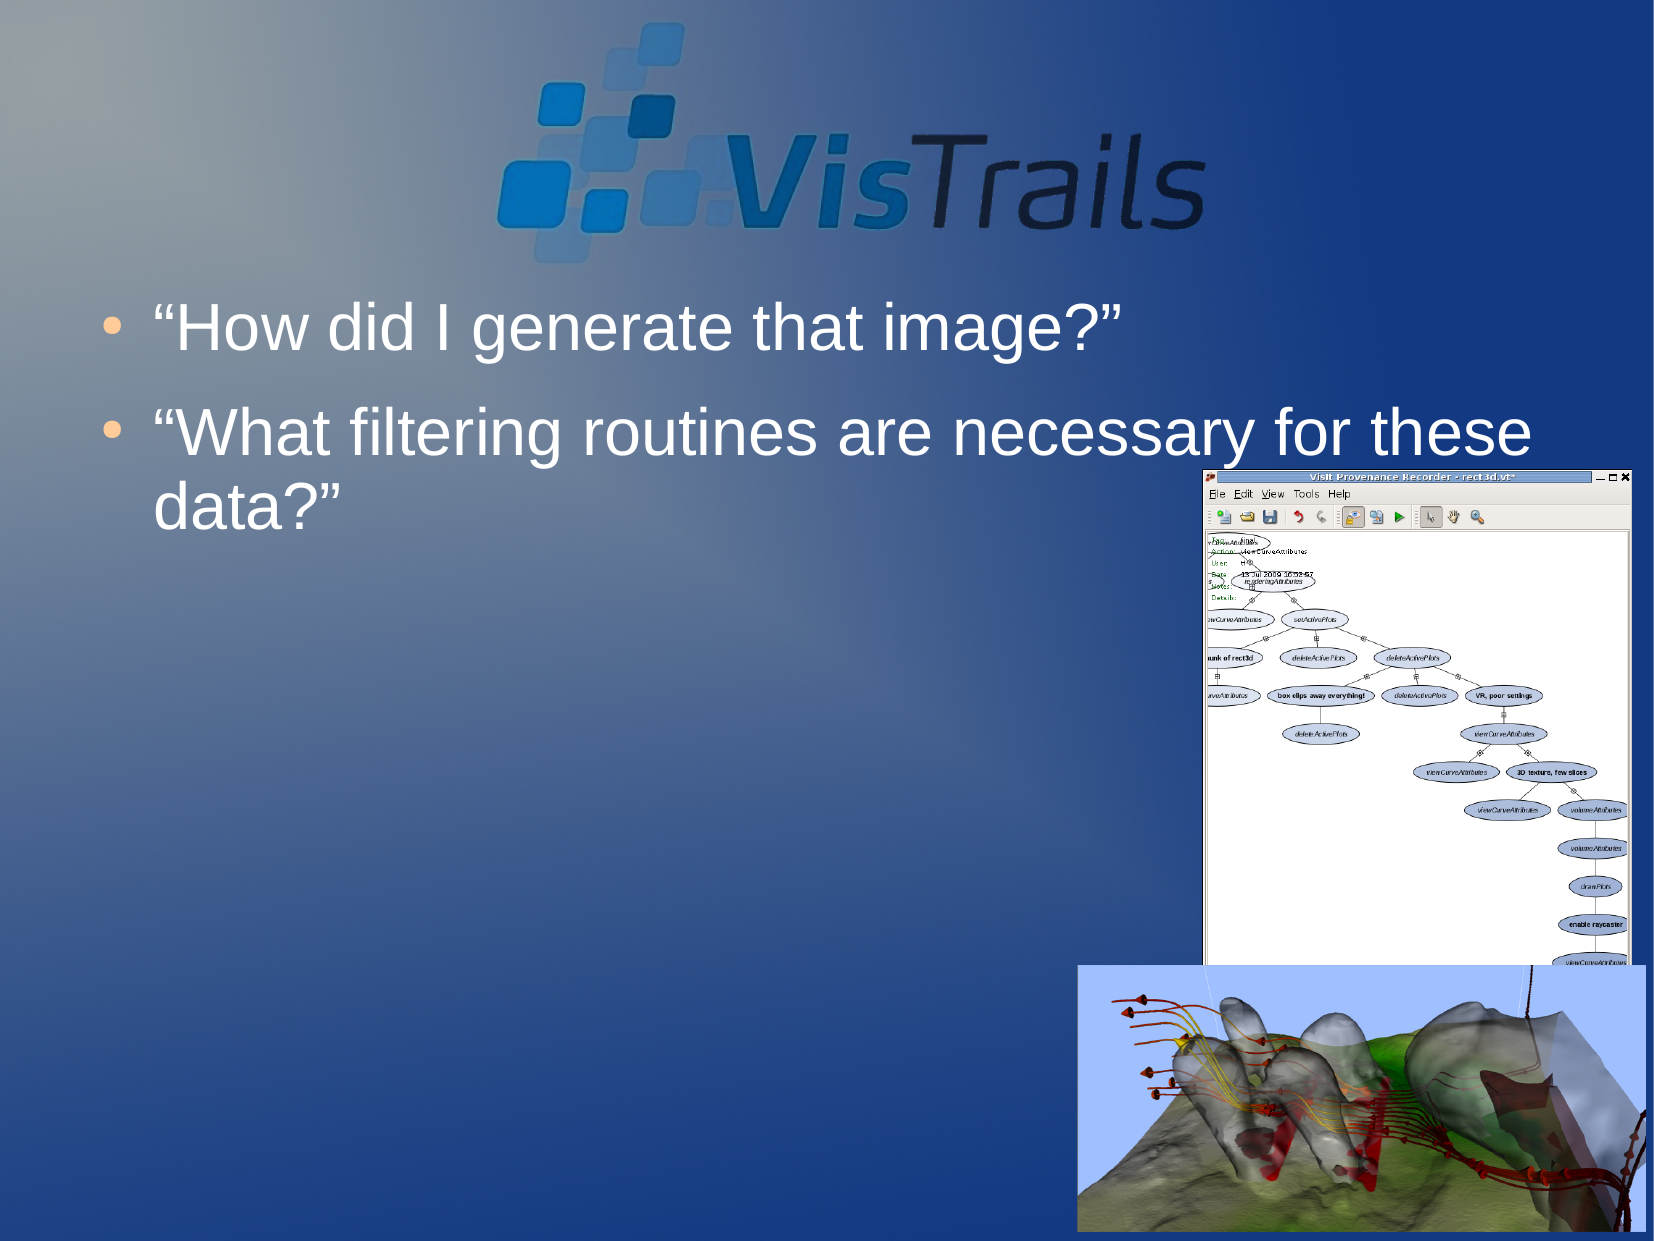

# “How did I generate that image?”
“What filtering routines are necessary for these data?”